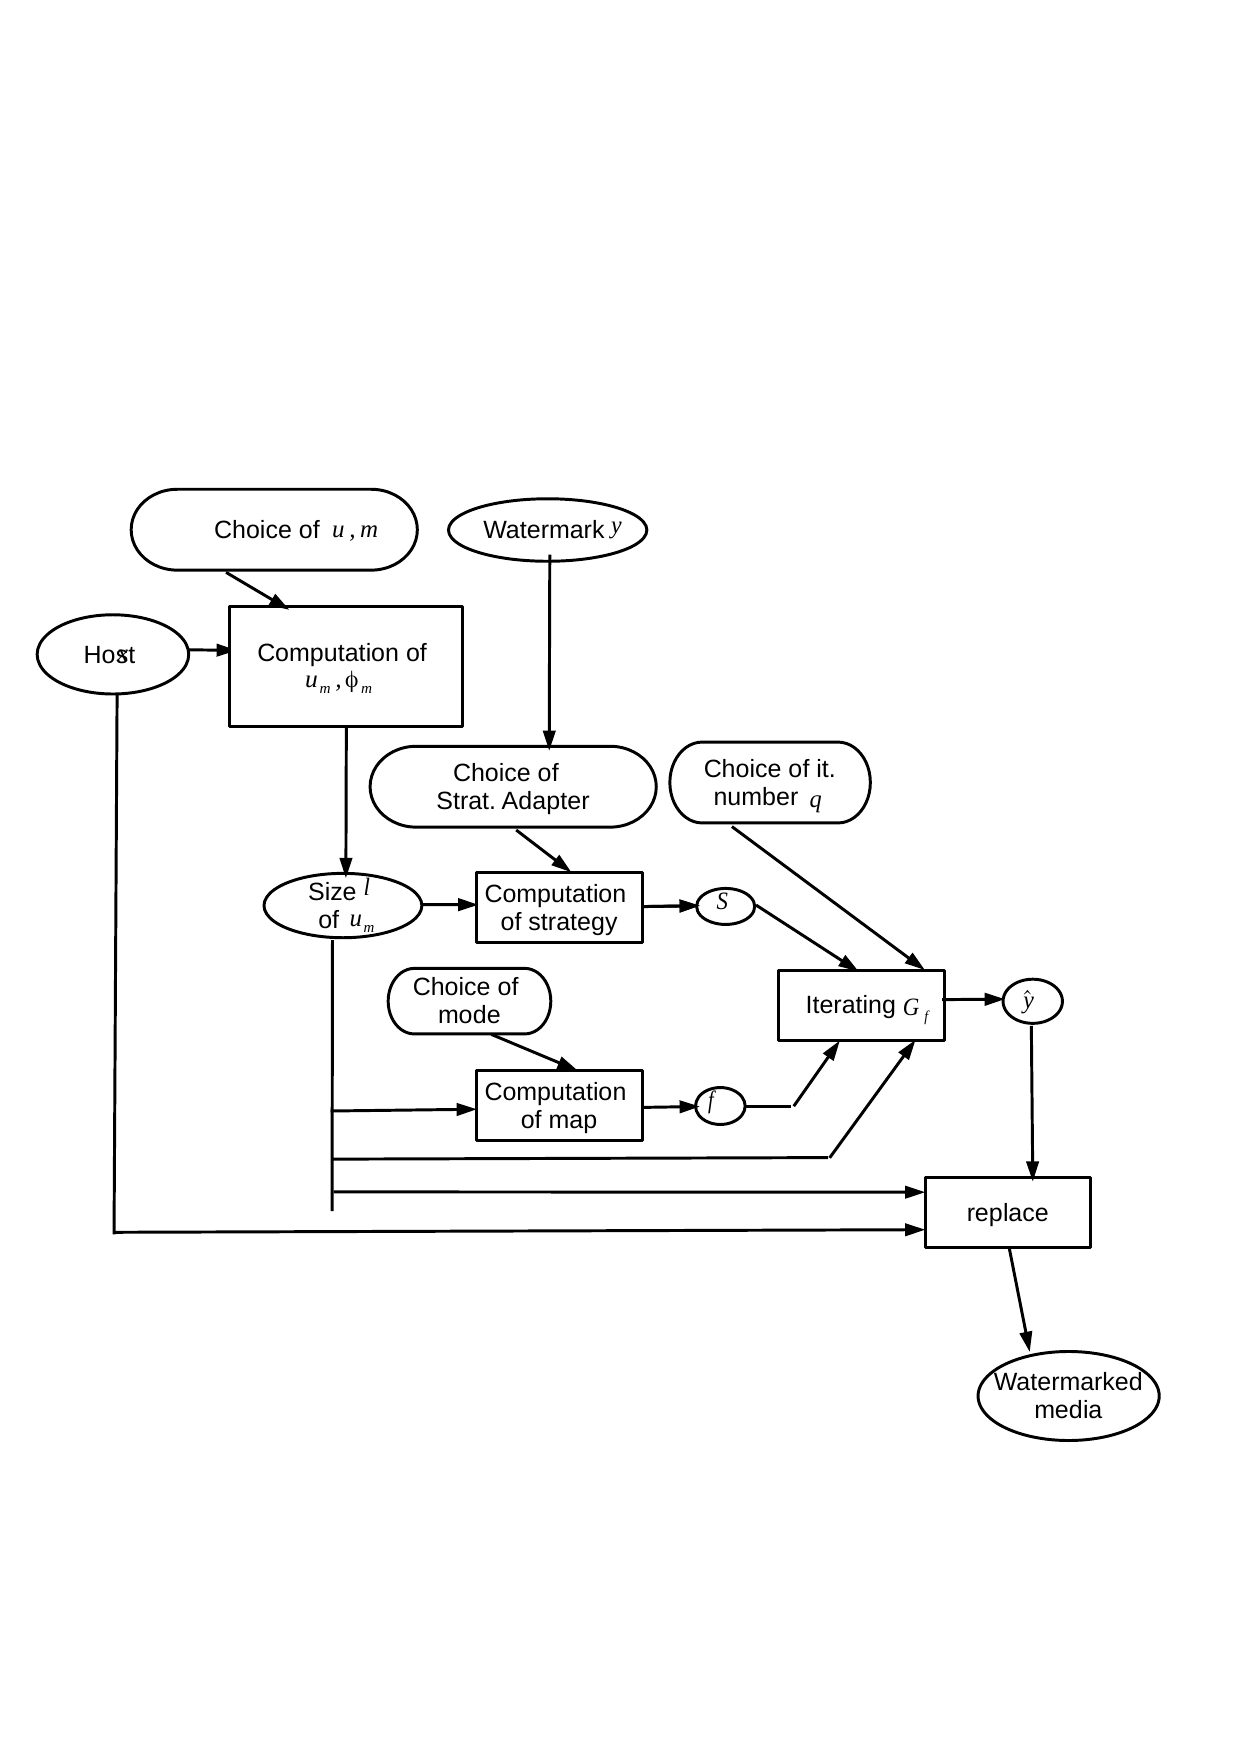

Choice of
Watermark
Computation of
Host
Choice of it.
number
Choice of
Strat. Adapter
Computation
of strategy
Size
of
Choice of
mode
Iterating
Computation
of map
replace
Watermarked
media